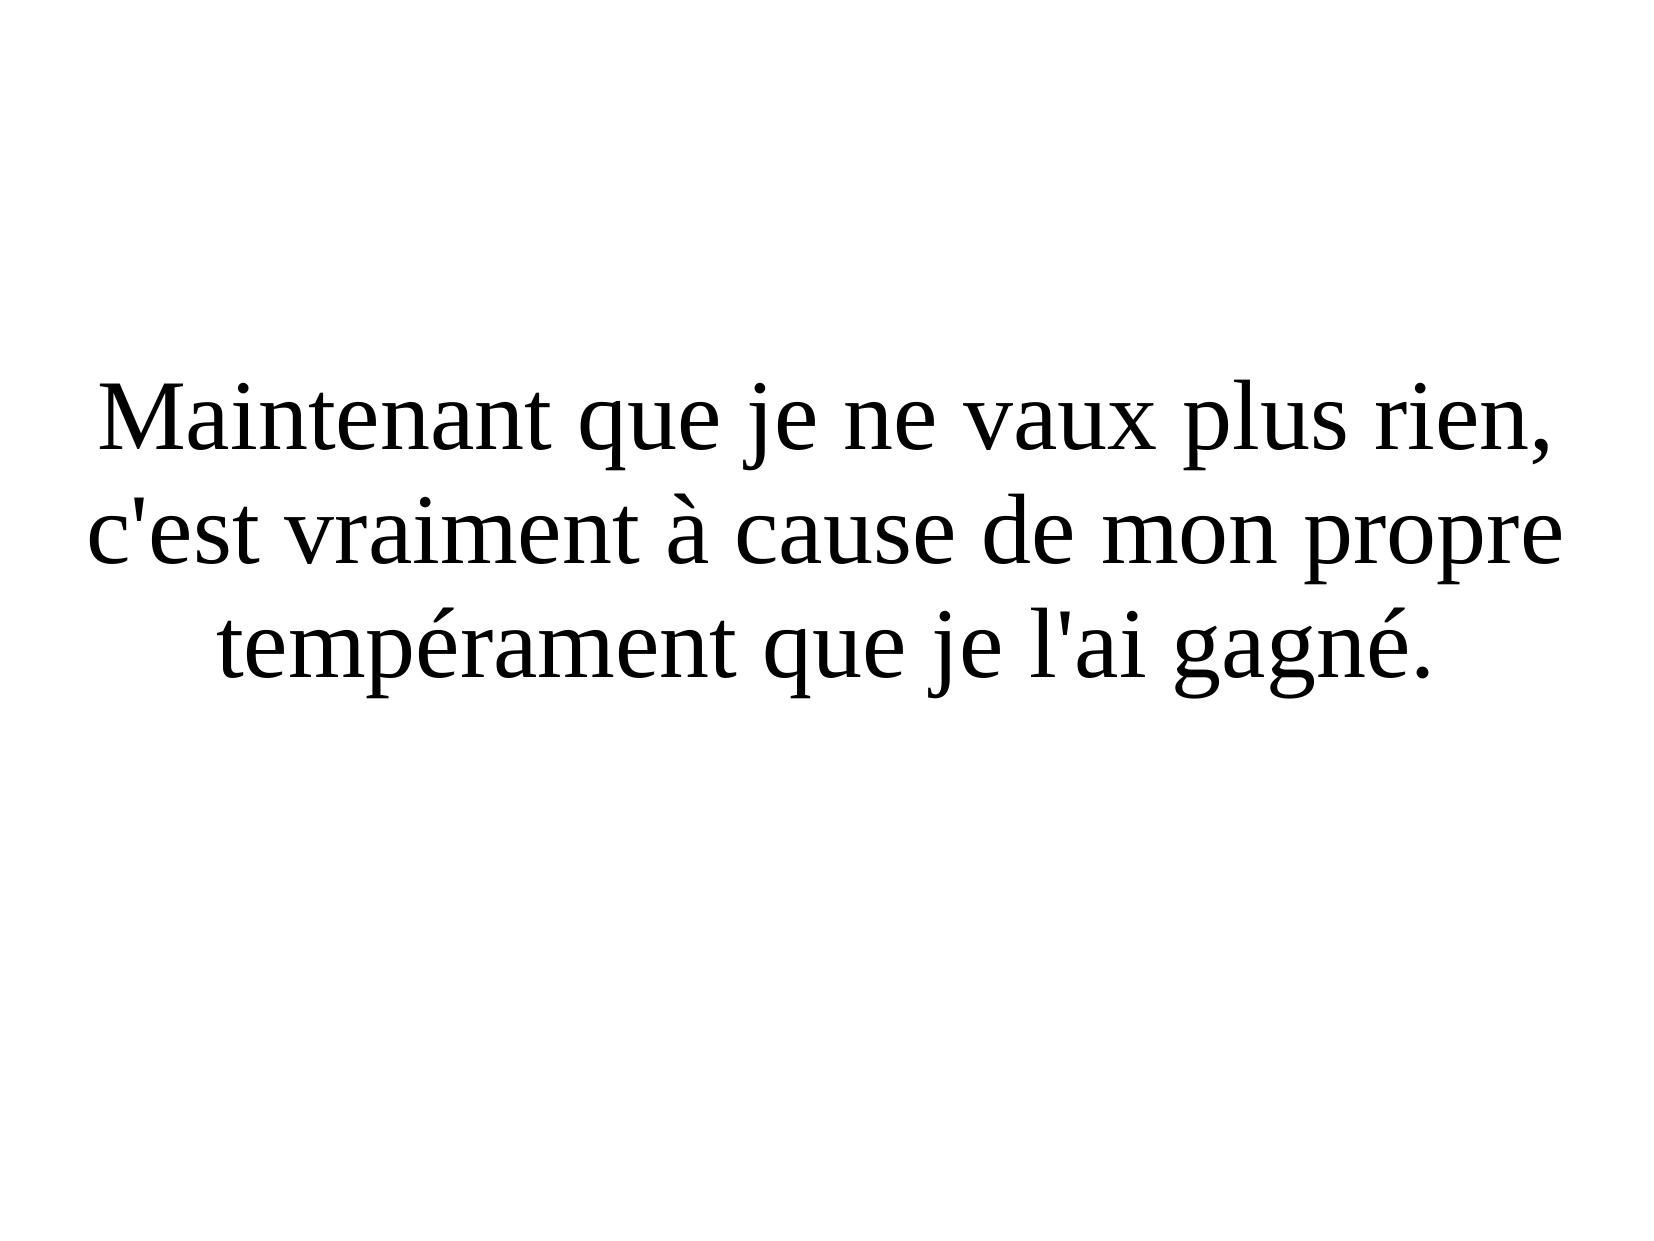

Maintenant que je ne vaux plus rien, c'est vraiment à cause de mon propre tempérament que je l'ai gagné.